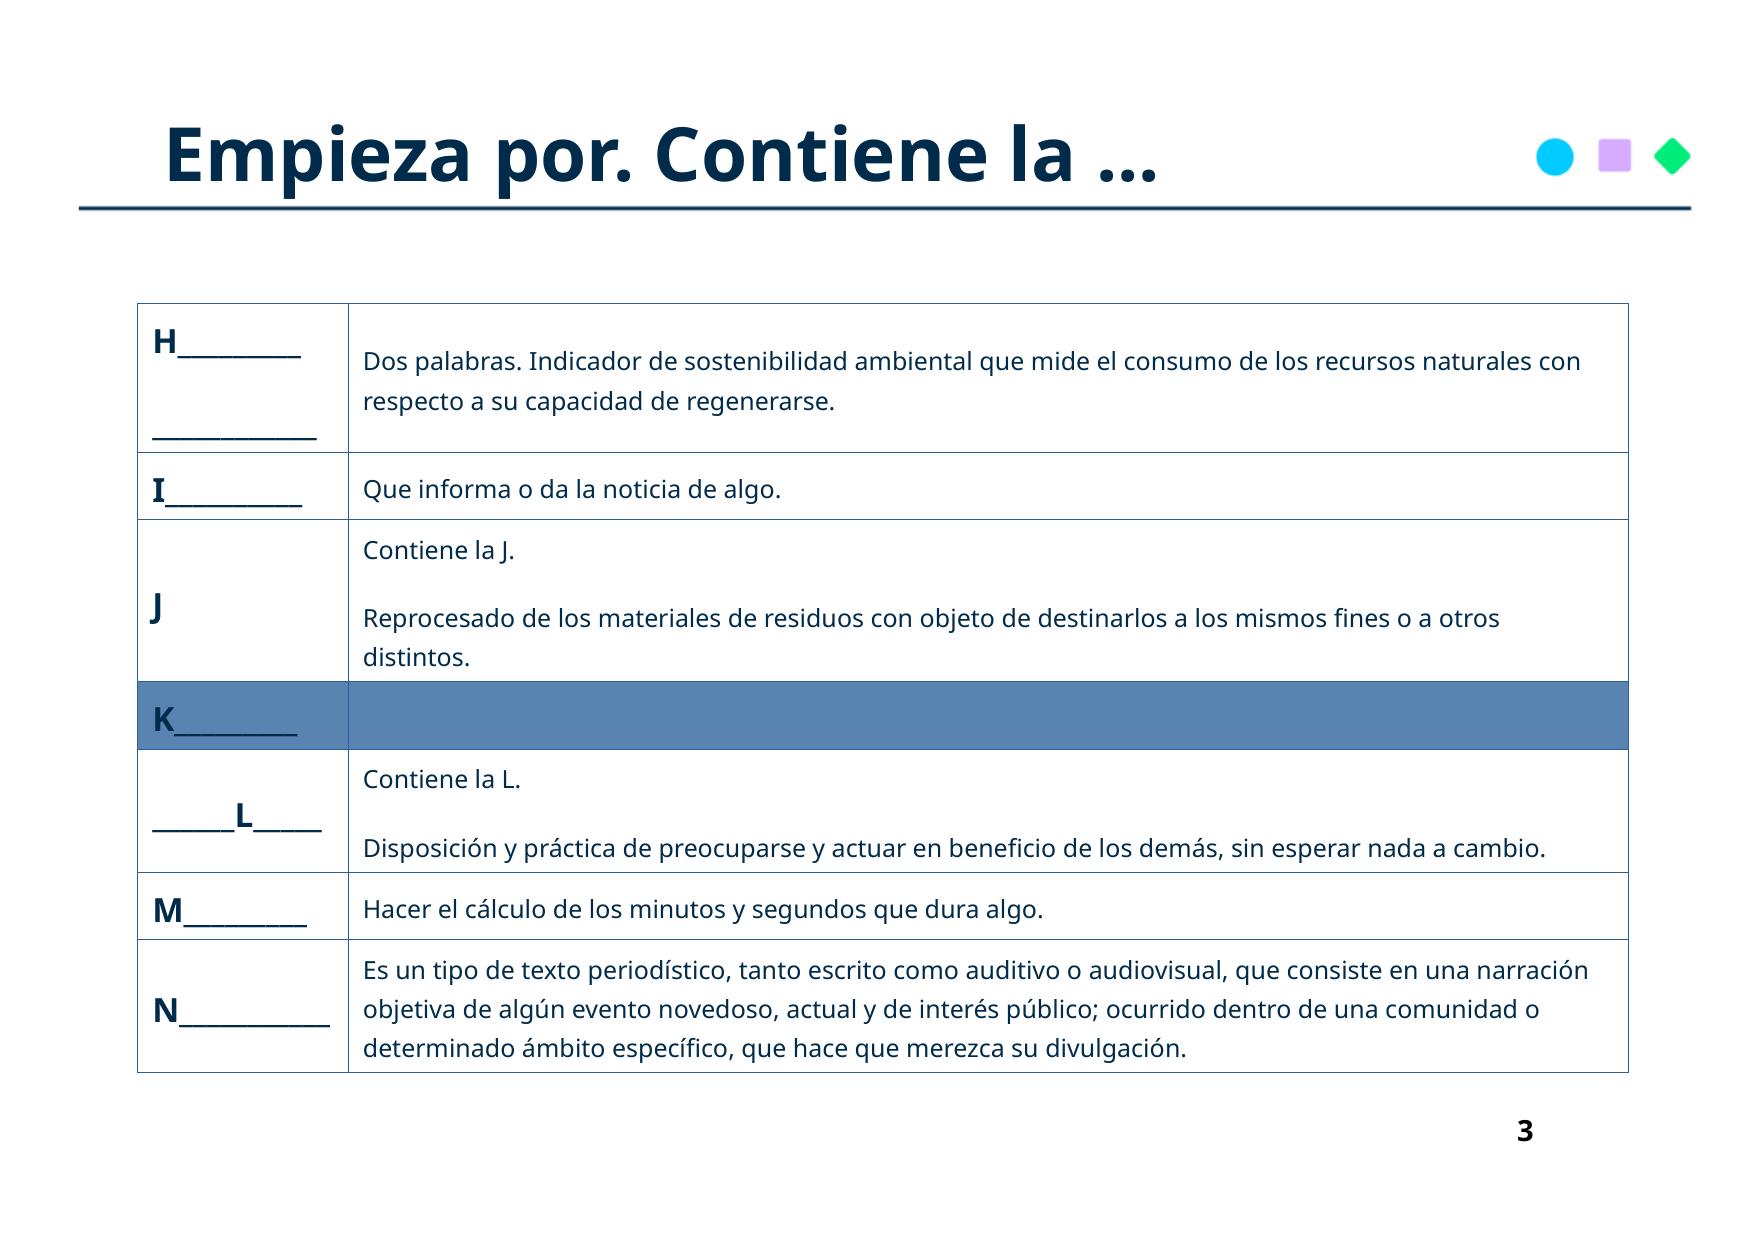

# Empieza por. Contiene la ...
| H\_\_\_\_\_\_\_\_\_ \_\_\_\_\_\_\_\_\_\_\_\_ | Dos palabras. Indicador de sostenibilidad ambiental que mide el consumo de los recursos naturales con respecto a su capacidad de regenerarse. |
| --- | --- |
| I\_\_\_\_\_\_\_\_\_\_ | Que informa o da la noticia de algo. |
| J | Contiene la J. Reprocesado de los materiales de residuos con objeto de destinarlos a los mismos fines o a otros distintos. |
| K\_\_\_\_\_\_\_\_\_ | |
| \_\_\_\_\_\_L\_\_\_\_\_ | Contiene la L. Disposición y práctica de preocuparse y actuar en beneficio de los demás, sin esperar nada a cambio. |
| M\_\_\_\_\_\_\_\_\_ | Hacer el cálculo de los minutos y segundos que dura algo. |
| N\_\_\_\_\_\_\_\_\_\_\_ | Es un tipo de texto periodístico, tanto escrito como auditivo o audiovisual, que consiste en una narración objetiva de algún evento novedoso, actual y de interés público; ocurrido dentro de una comunidad o determinado ámbito específico, que hace que merezca su divulgación. |